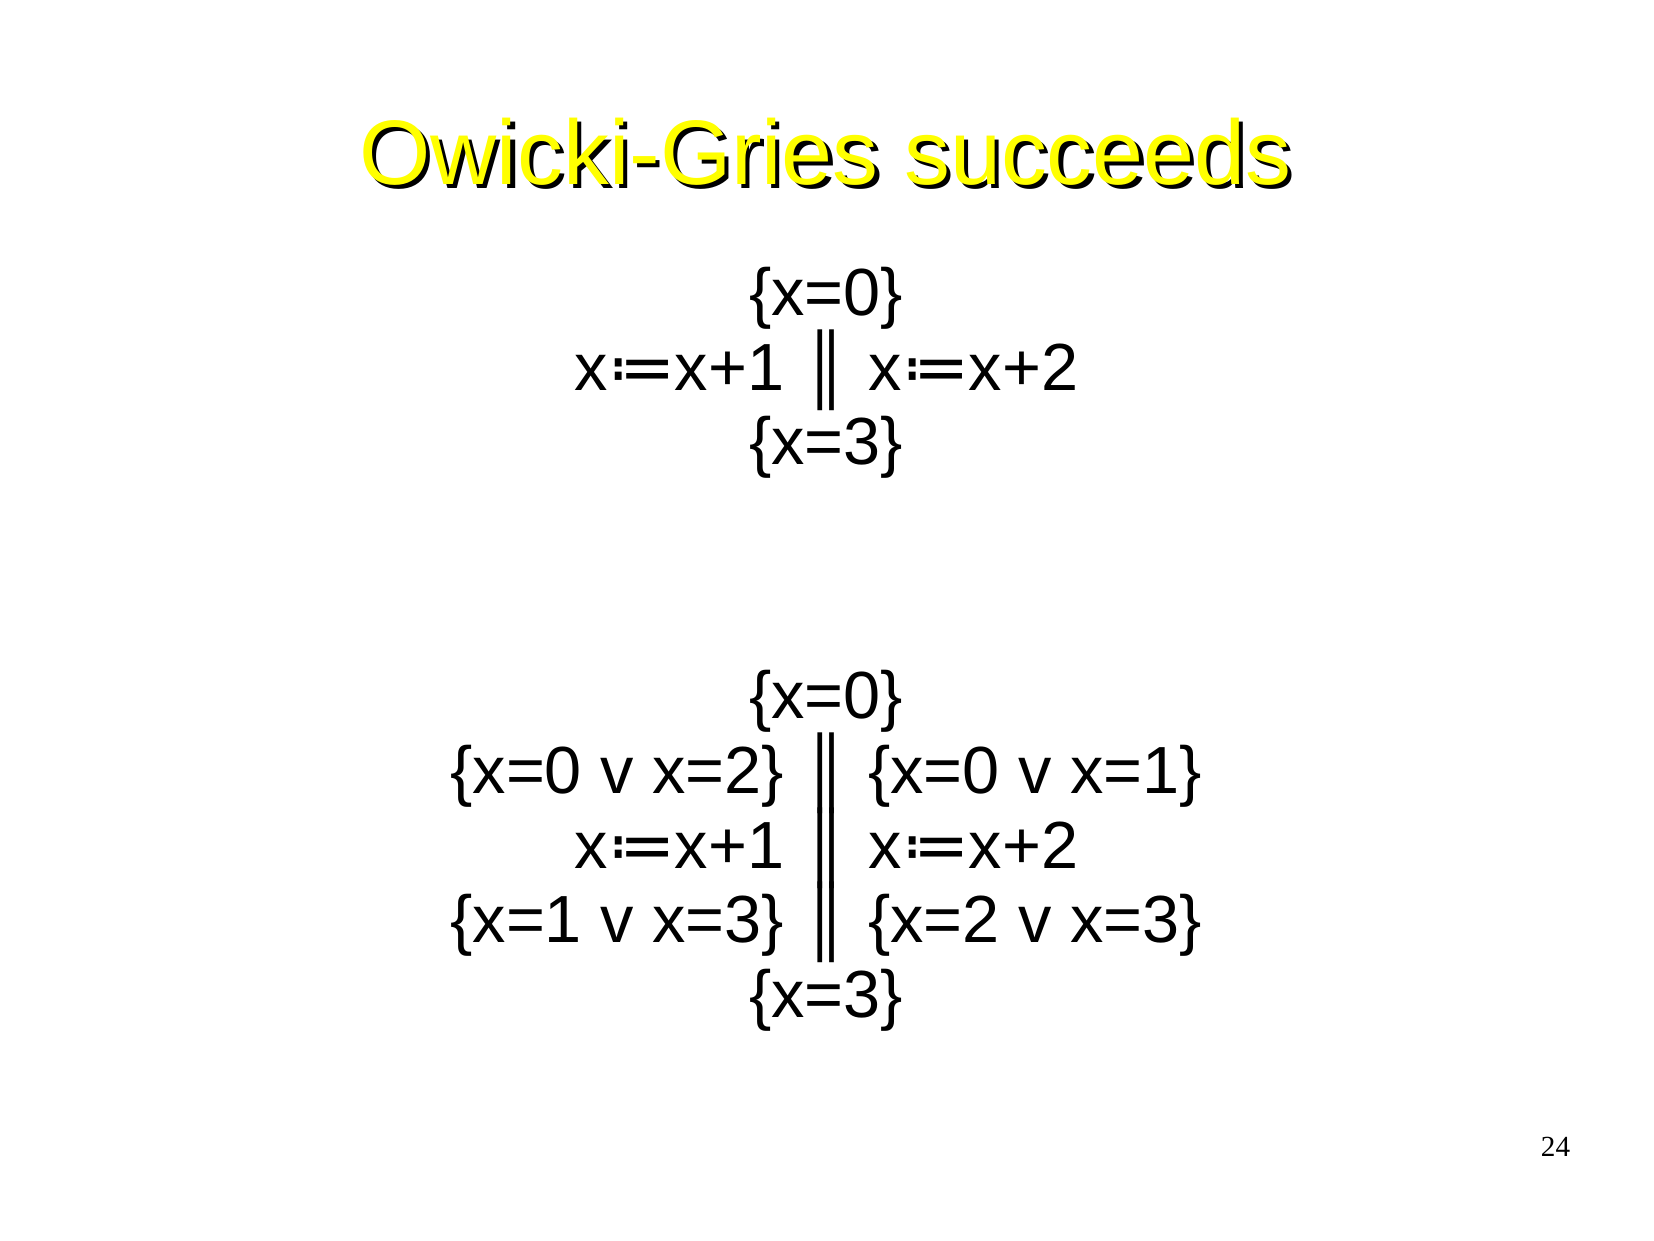

# Owicki-Gries succeeds
{x=0}
x≔x+1 ║ x≔x+2
{x=3}
{x=0}
{x=0 v x=2} ║ {x=0 v x=1}
x≔x+1 ║ x≔x+2
{x=1 v x=3} ║ {x=2 v x=3}
{x=3}
24